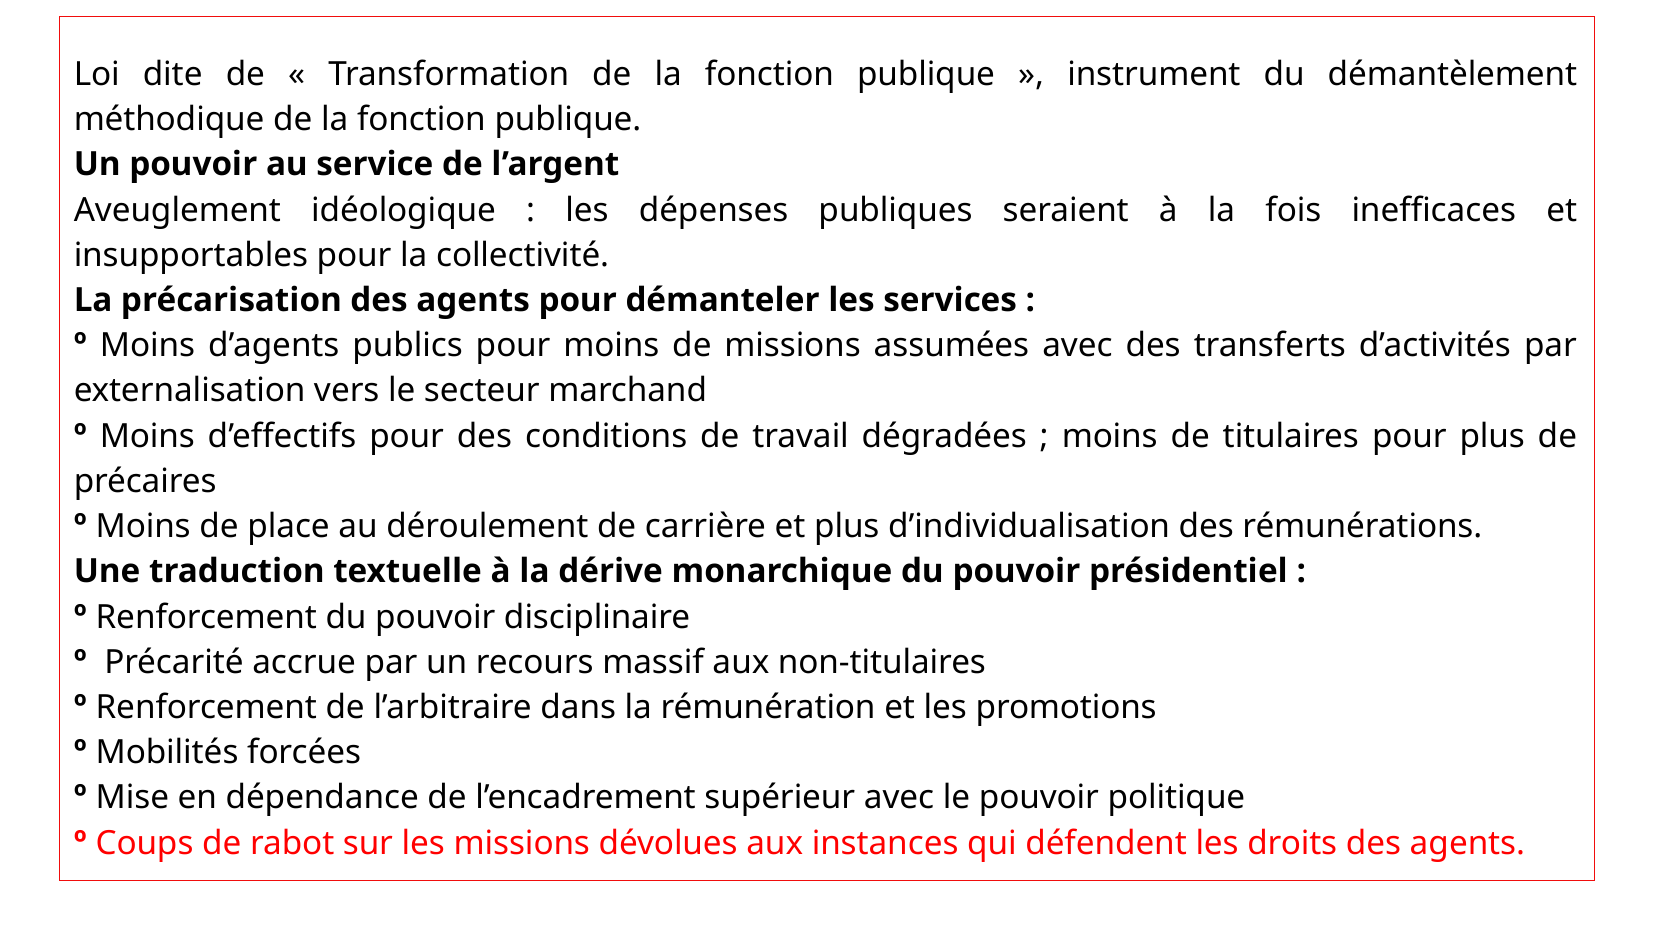

Loi dite de « Transformation de la fonction publique », instrument du démantèlement méthodique de la fonction publique.
Un pouvoir au service de l’argent
Aveuglement idéologique : les dépenses publiques seraient à la fois inefficaces et insupportables pour la collectivité.
La précarisation des agents pour démanteler les services :
º Moins d’agents publics pour moins de missions assumées avec des transferts d’activités par externalisation vers le secteur marchand
º Moins d’effectifs pour des conditions de travail dégradées ; moins de titulaires pour plus de précaires
º Moins de place au déroulement de carrière et plus d’individualisation des rémunérations.
Une traduction textuelle à la dérive monarchique du pouvoir présidentiel :
º Renforcement du pouvoir disciplinaire
º Précarité accrue par un recours massif aux non-titulaires
º Renforcement de l’arbitraire dans la rémunération et les promotions
º Mobilités forcées
º Mise en dépendance de l’encadrement supérieur avec le pouvoir politique
º Coups de rabot sur les missions dévolues aux instances qui défendent les droits des agents.